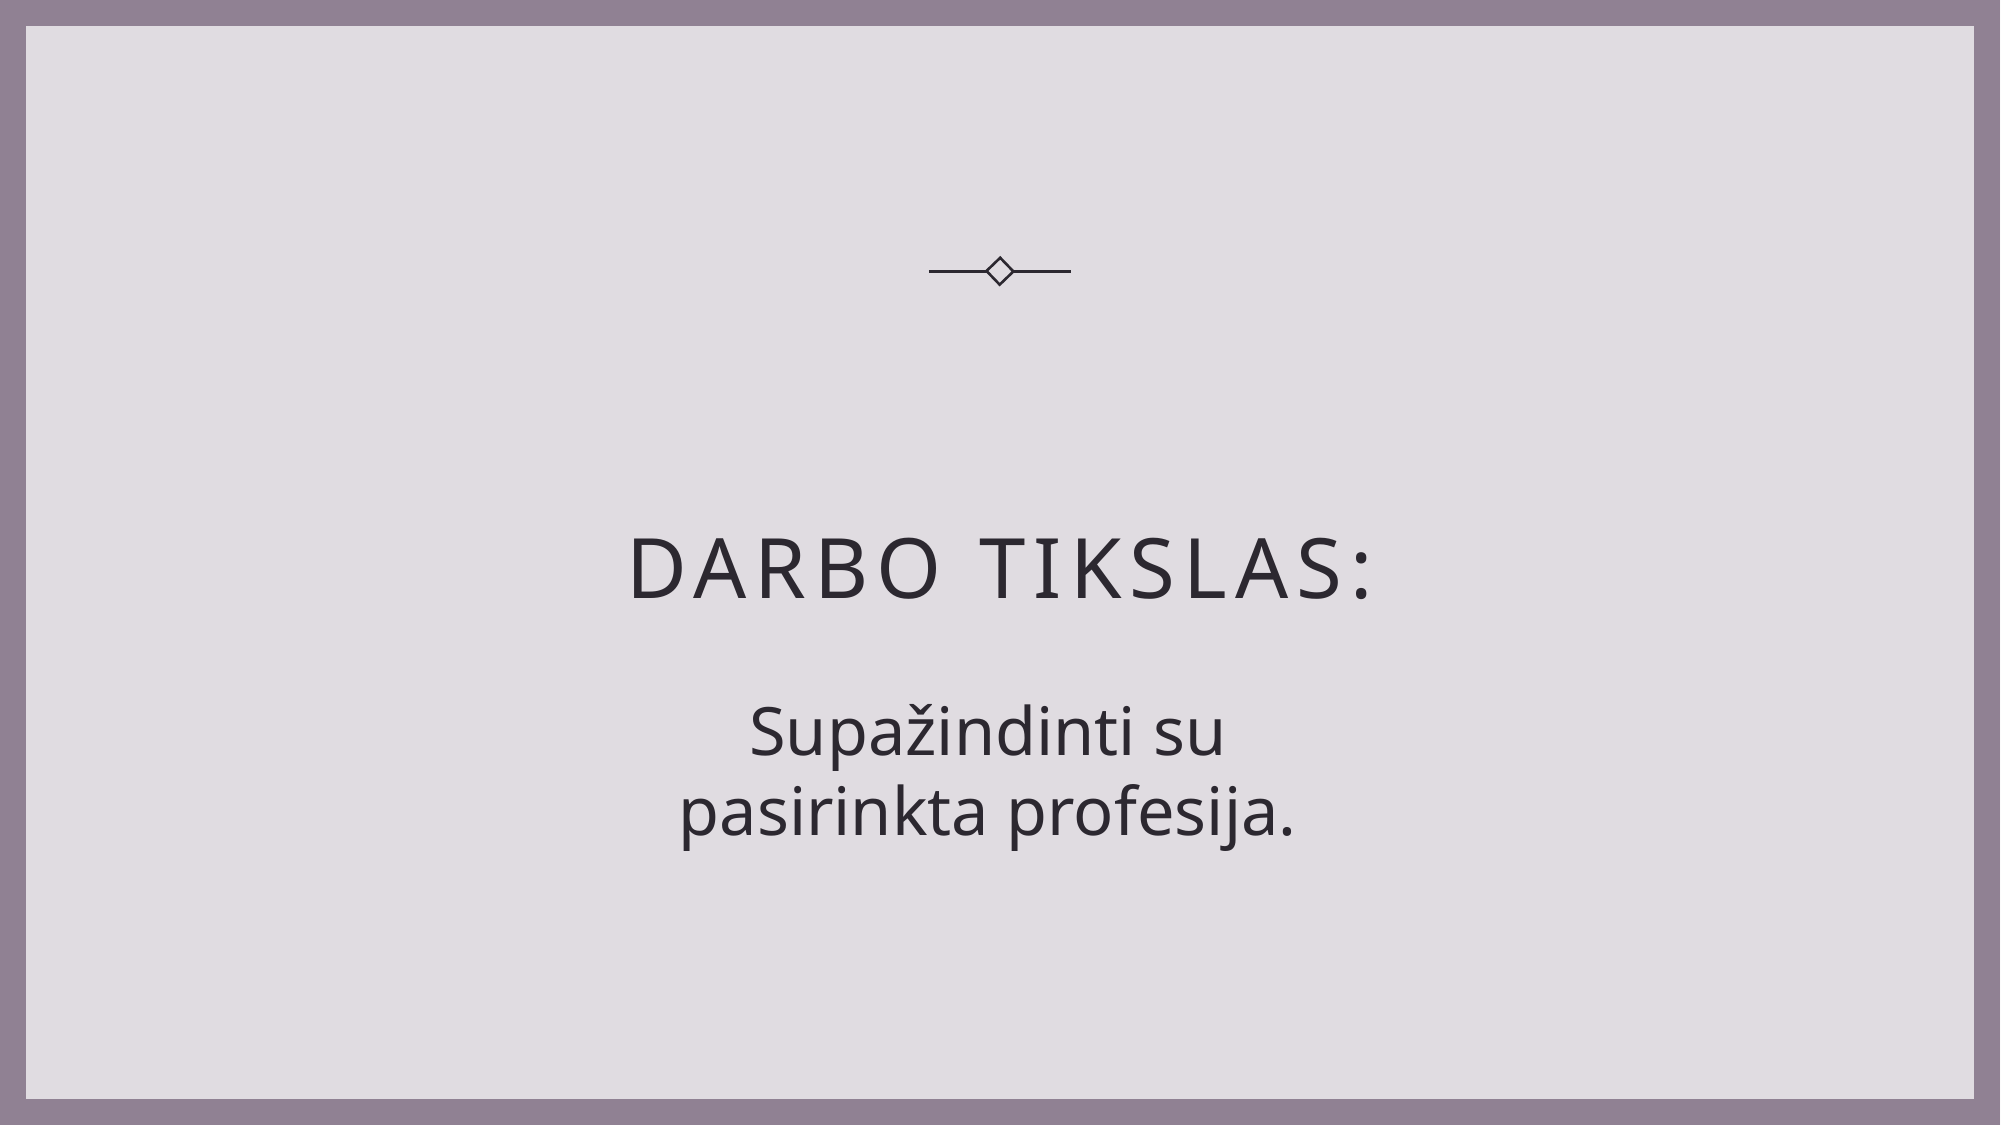

# Darbo tikslas:
Supažindinti su pasirinkta profesija.